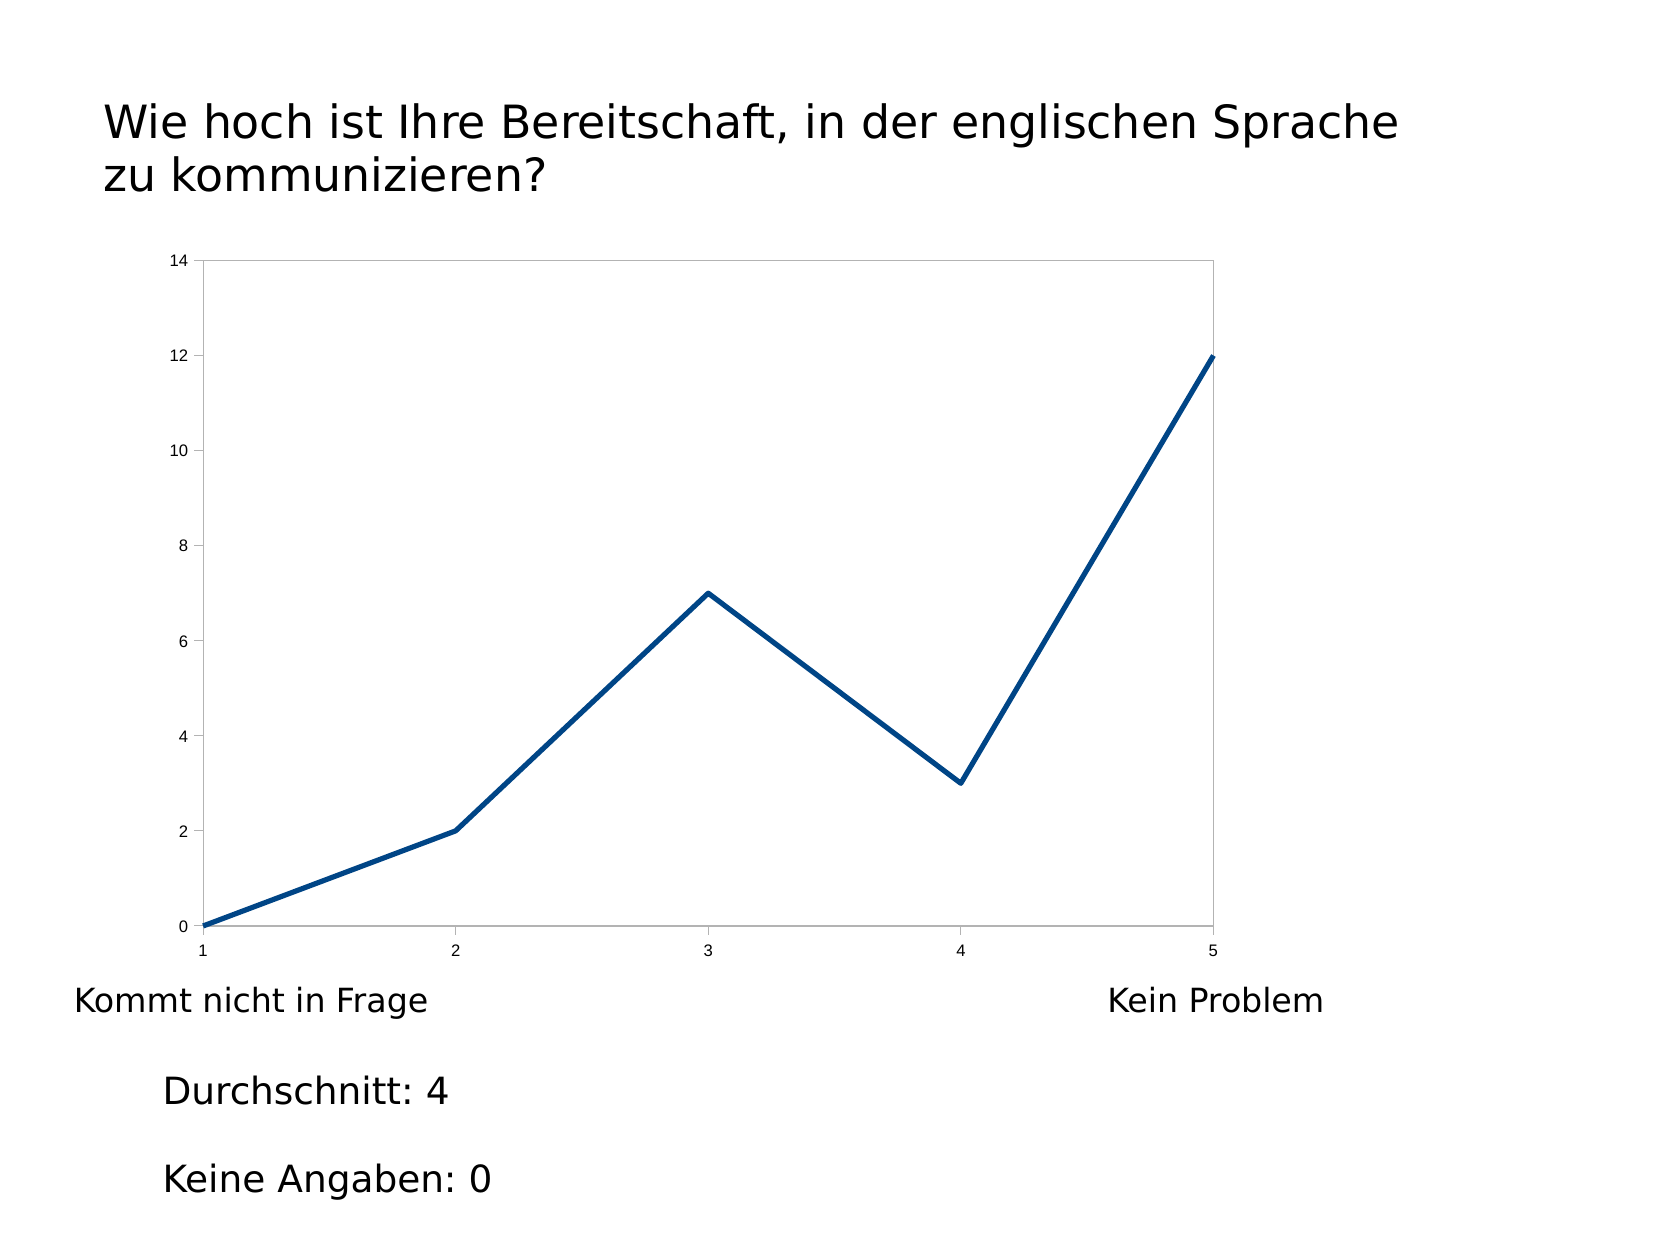

Wie hoch ist Ihre Bereitschaft, in der englischen Sprache zu kommunizieren?
### Chart
| Category | Zeile 57 |
|---|---|
| 1 | 0.0 |
| 2 | 2.0 |
| 3 | 7.0 |
| 4 | 3.0 |
| 5 | 12.0 |Kommt nicht in Frage
Kein Problem
Durchschnitt: 4
Keine Angaben: 0